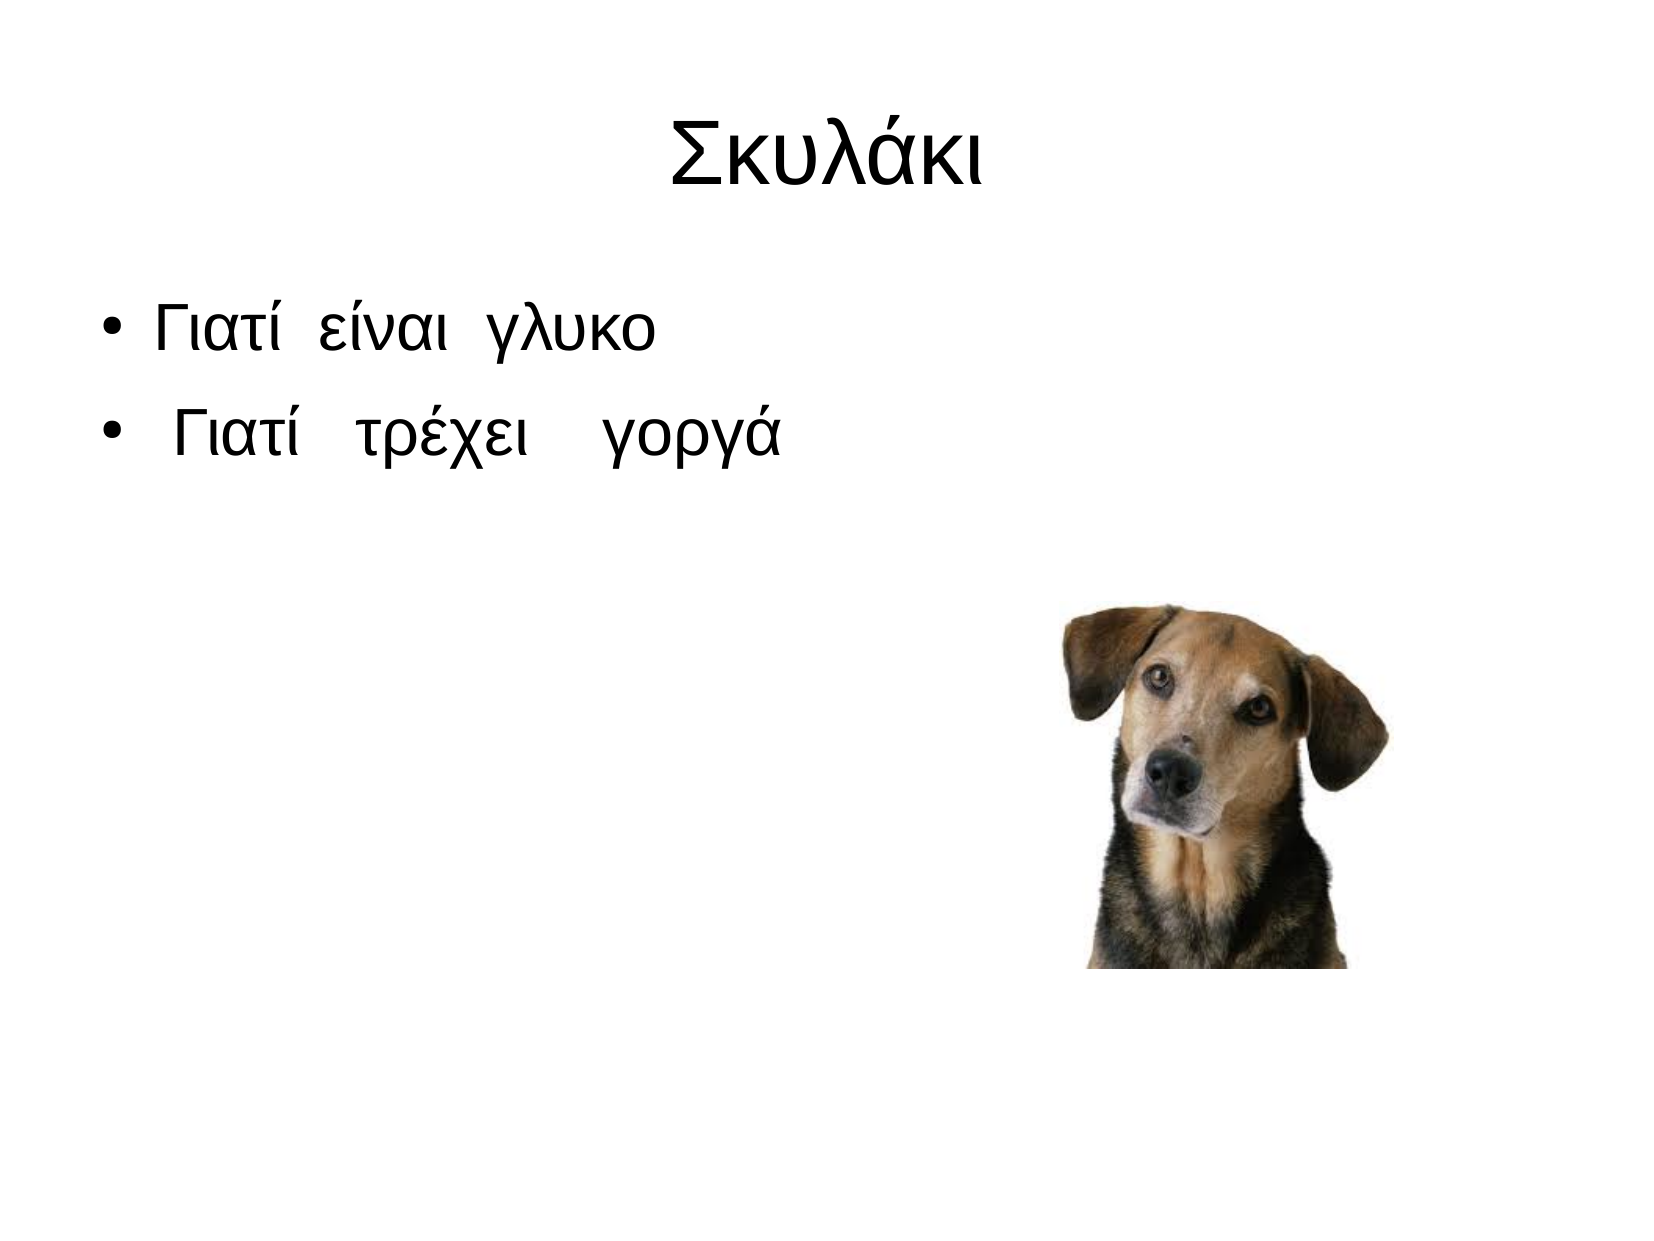

# Σκυλάκι
Γιατί είναι γλυκο
 Γιατί τρέχει γοργά